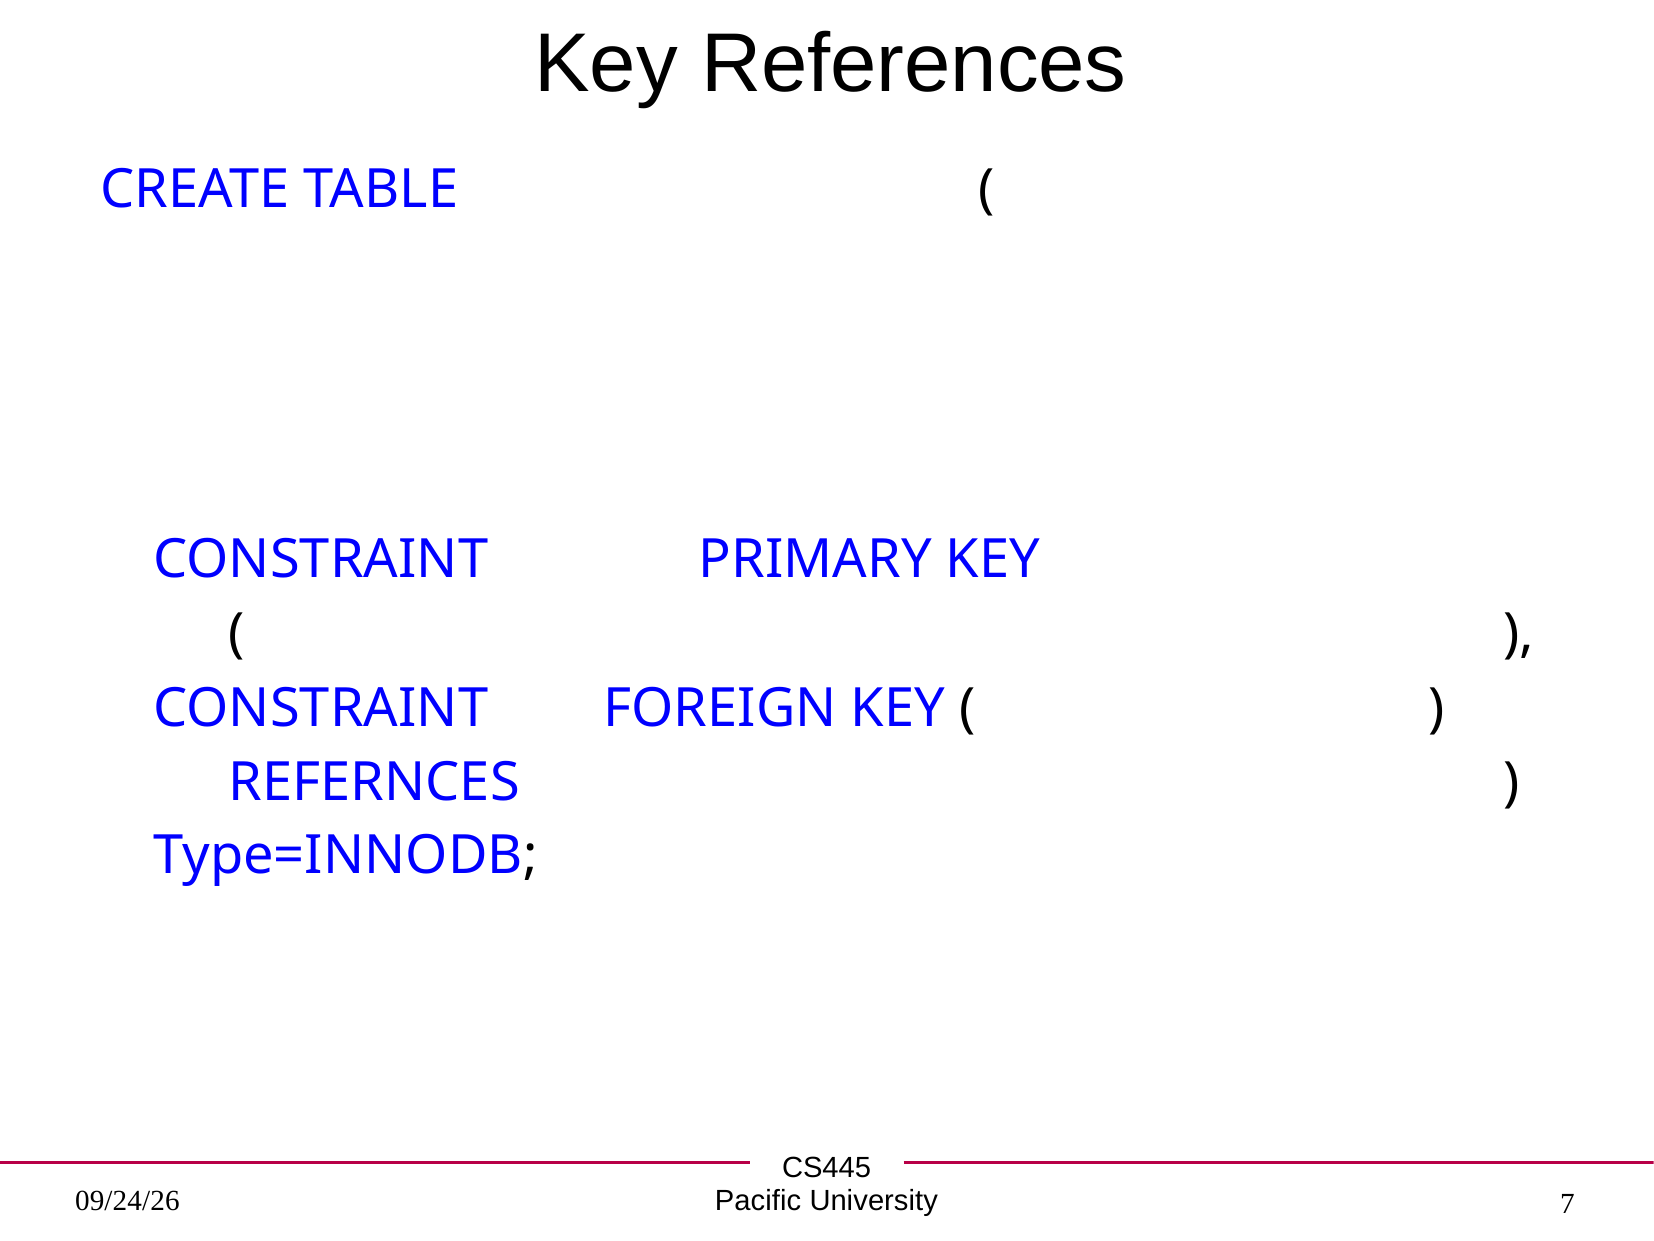

# Key References
CREATE TABLE 							(
CONSTRAINT PRIMARY KEY
	(																	),
CONSTRAINT 		FOREIGN KEY (							)
	REFERNCES 			 										)
Type=INNODB;